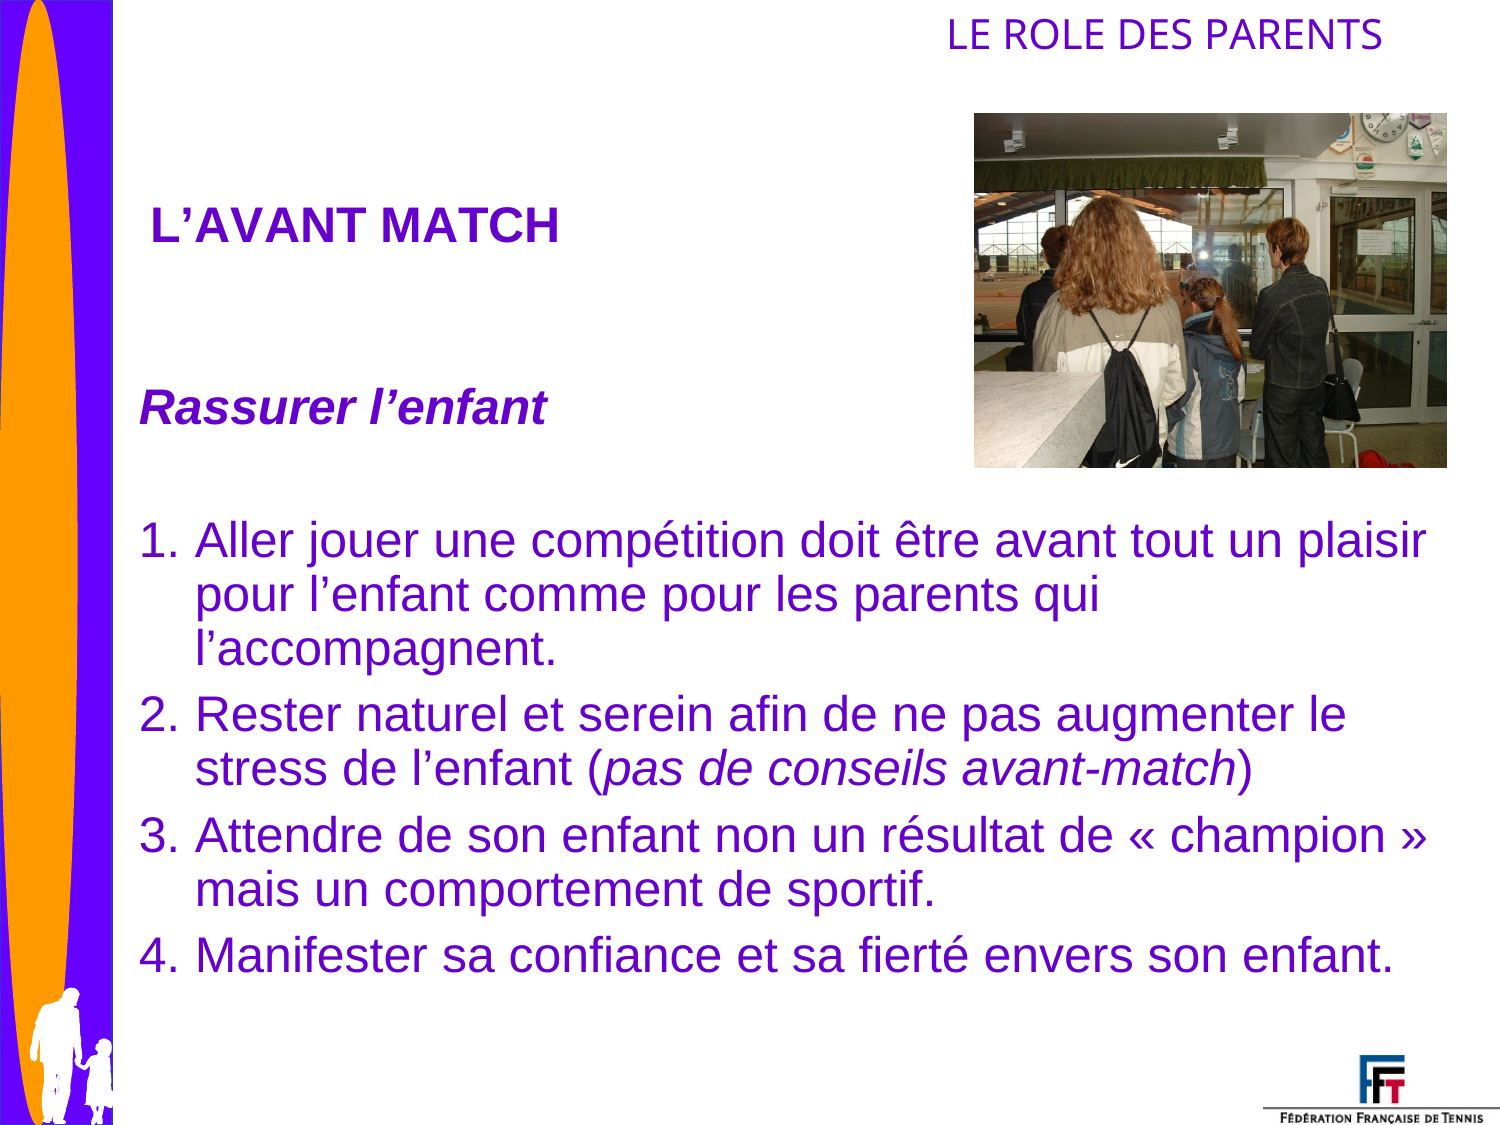

LE ROLE DES PARENTS
L’AVANT MATCH
Rassurer l’enfant
Aller jouer une compétition doit être avant tout un plaisir pour l’enfant comme pour les parents qui l’accompagnent.
Rester naturel et serein afin de ne pas augmenter le stress de l’enfant (pas de conseils avant-match)
Attendre de son enfant non un résultat de « champion » mais un comportement de sportif.
Manifester sa confiance et sa fierté envers son enfant.